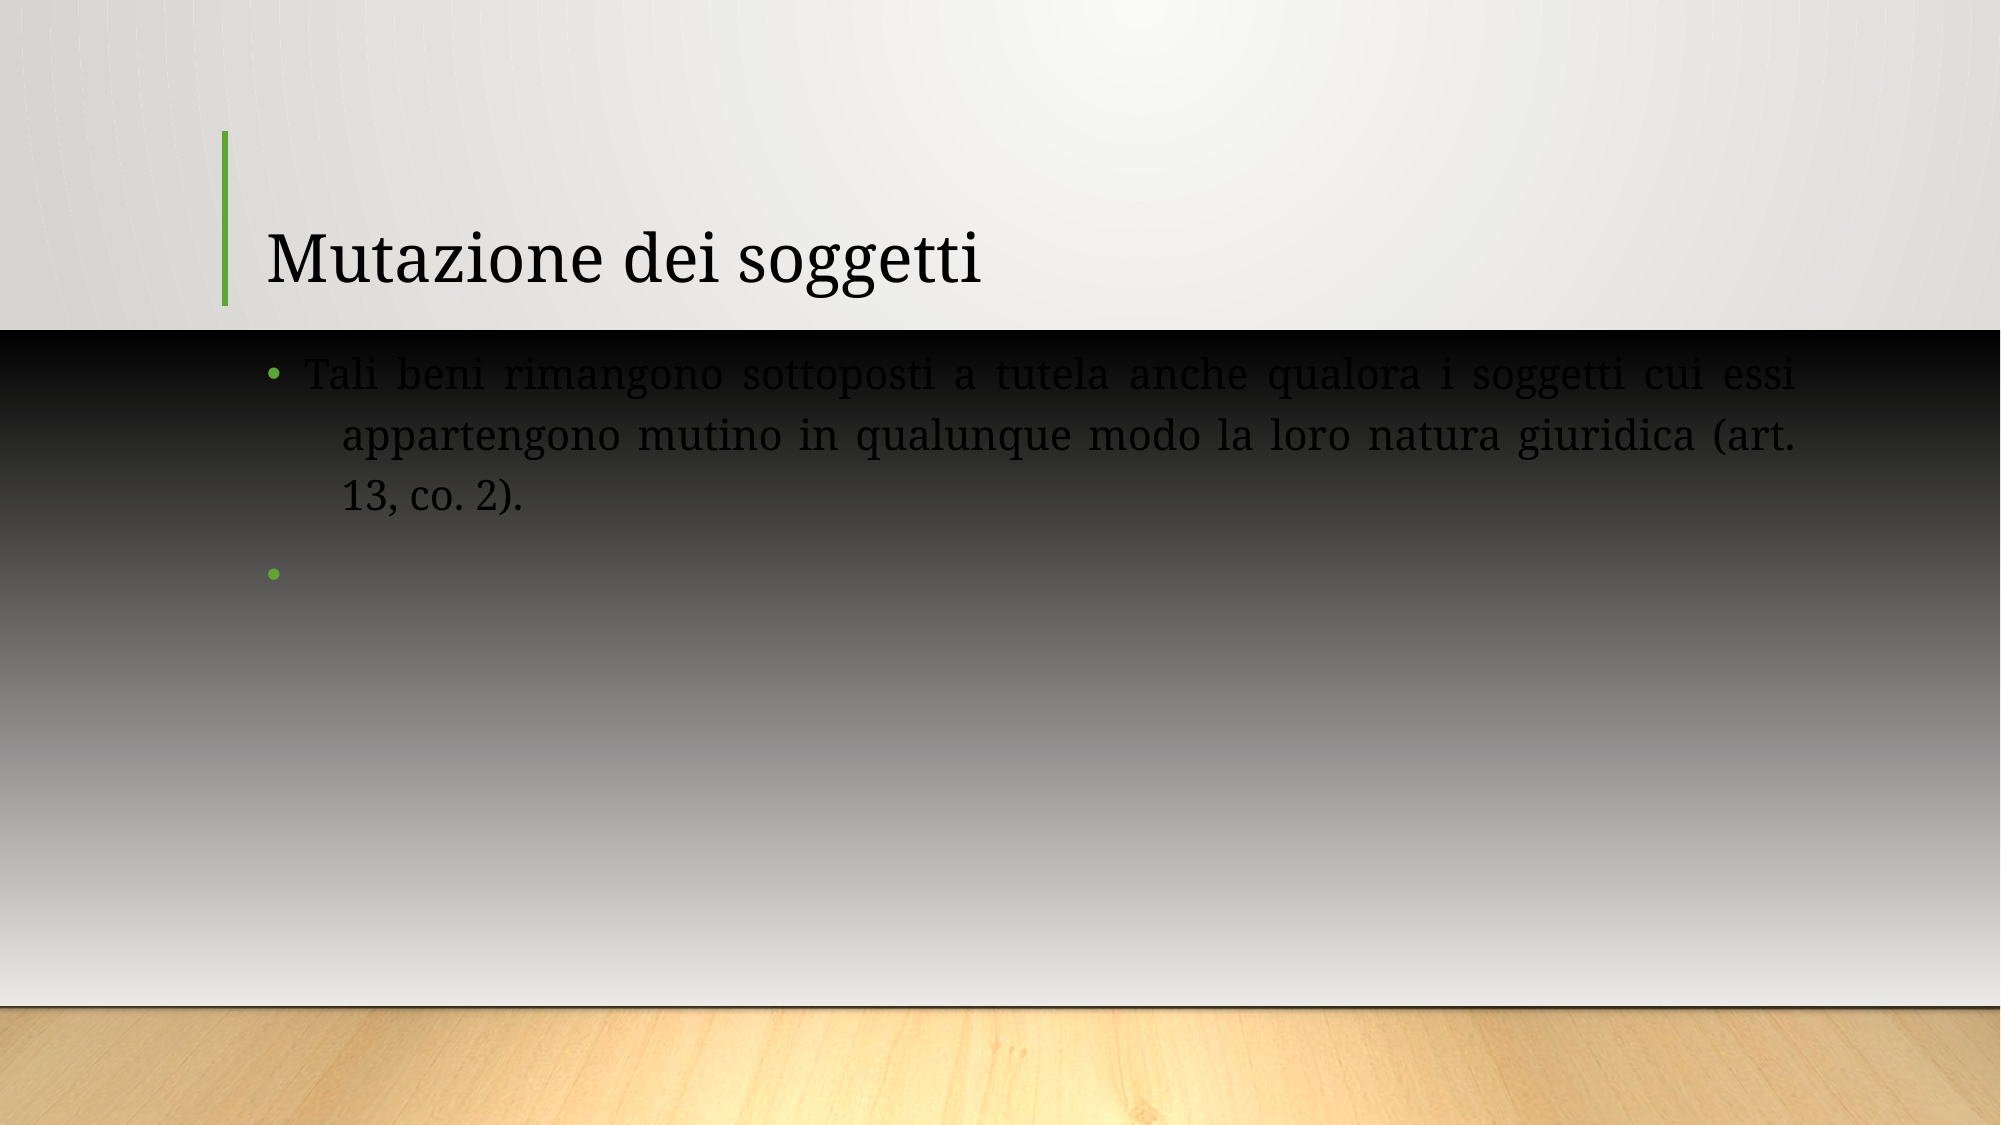

# Mutazione dei soggetti
Tali beni rimangono sottoposti a tutela anche qualora i soggetti cui essi appartengono mutino in qualunque modo la loro natura giuridica (art. 13, co. 2).